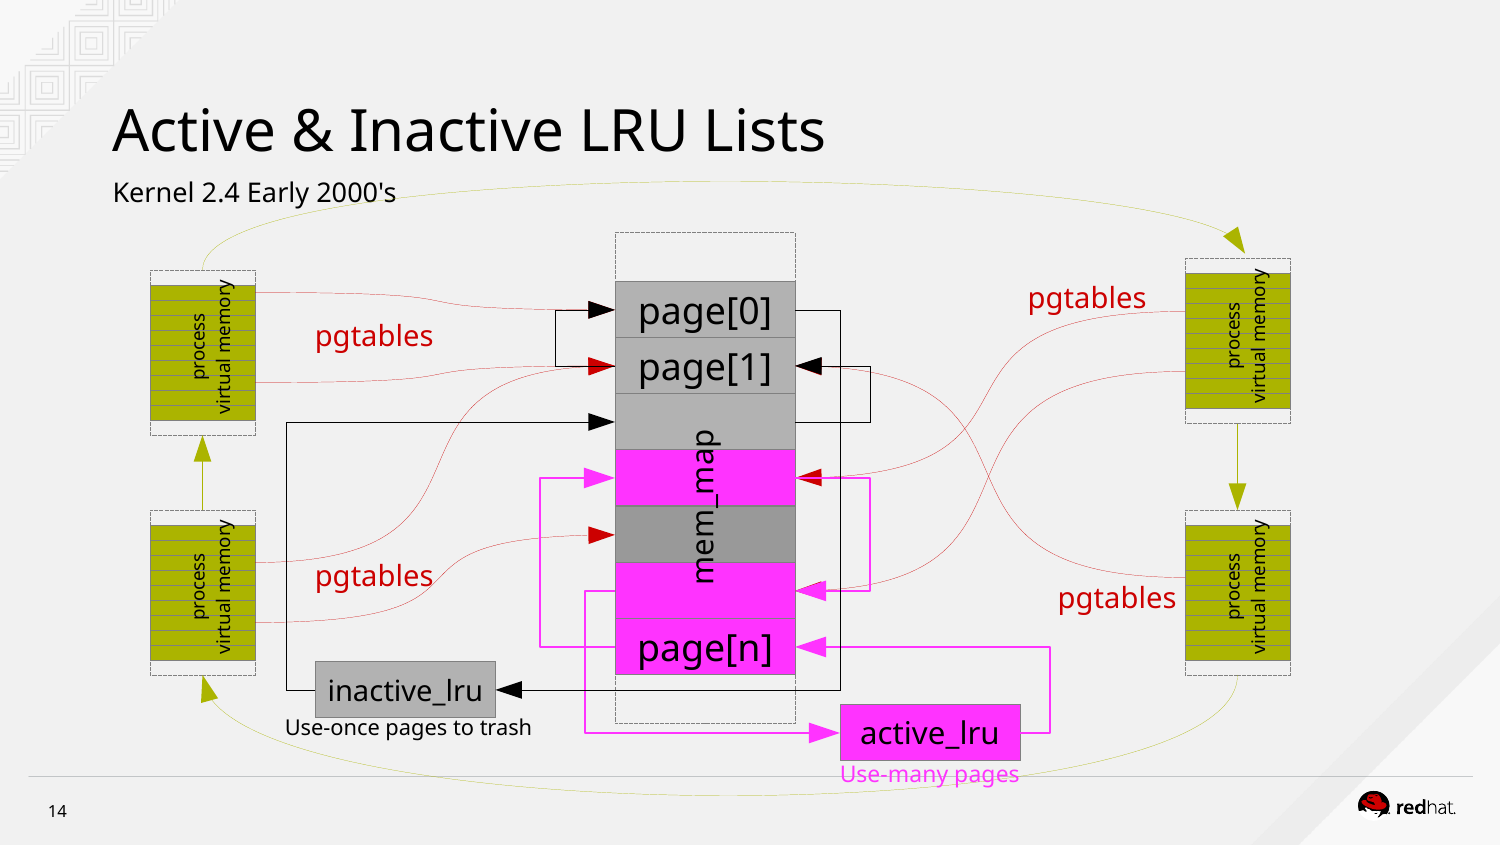

# Active & Inactive LRU Lists
Kernel 2.4 Early 2000's
pgtables
page[0]
process
virtual memory
pgtables
process
virtual memory
page[1]
mem_map
pgtables
process
virtual memory
process
virtual memory
pgtables
page[n]
inactive_lru
active_lru
Use-once pages to trash
Use-many pages
14